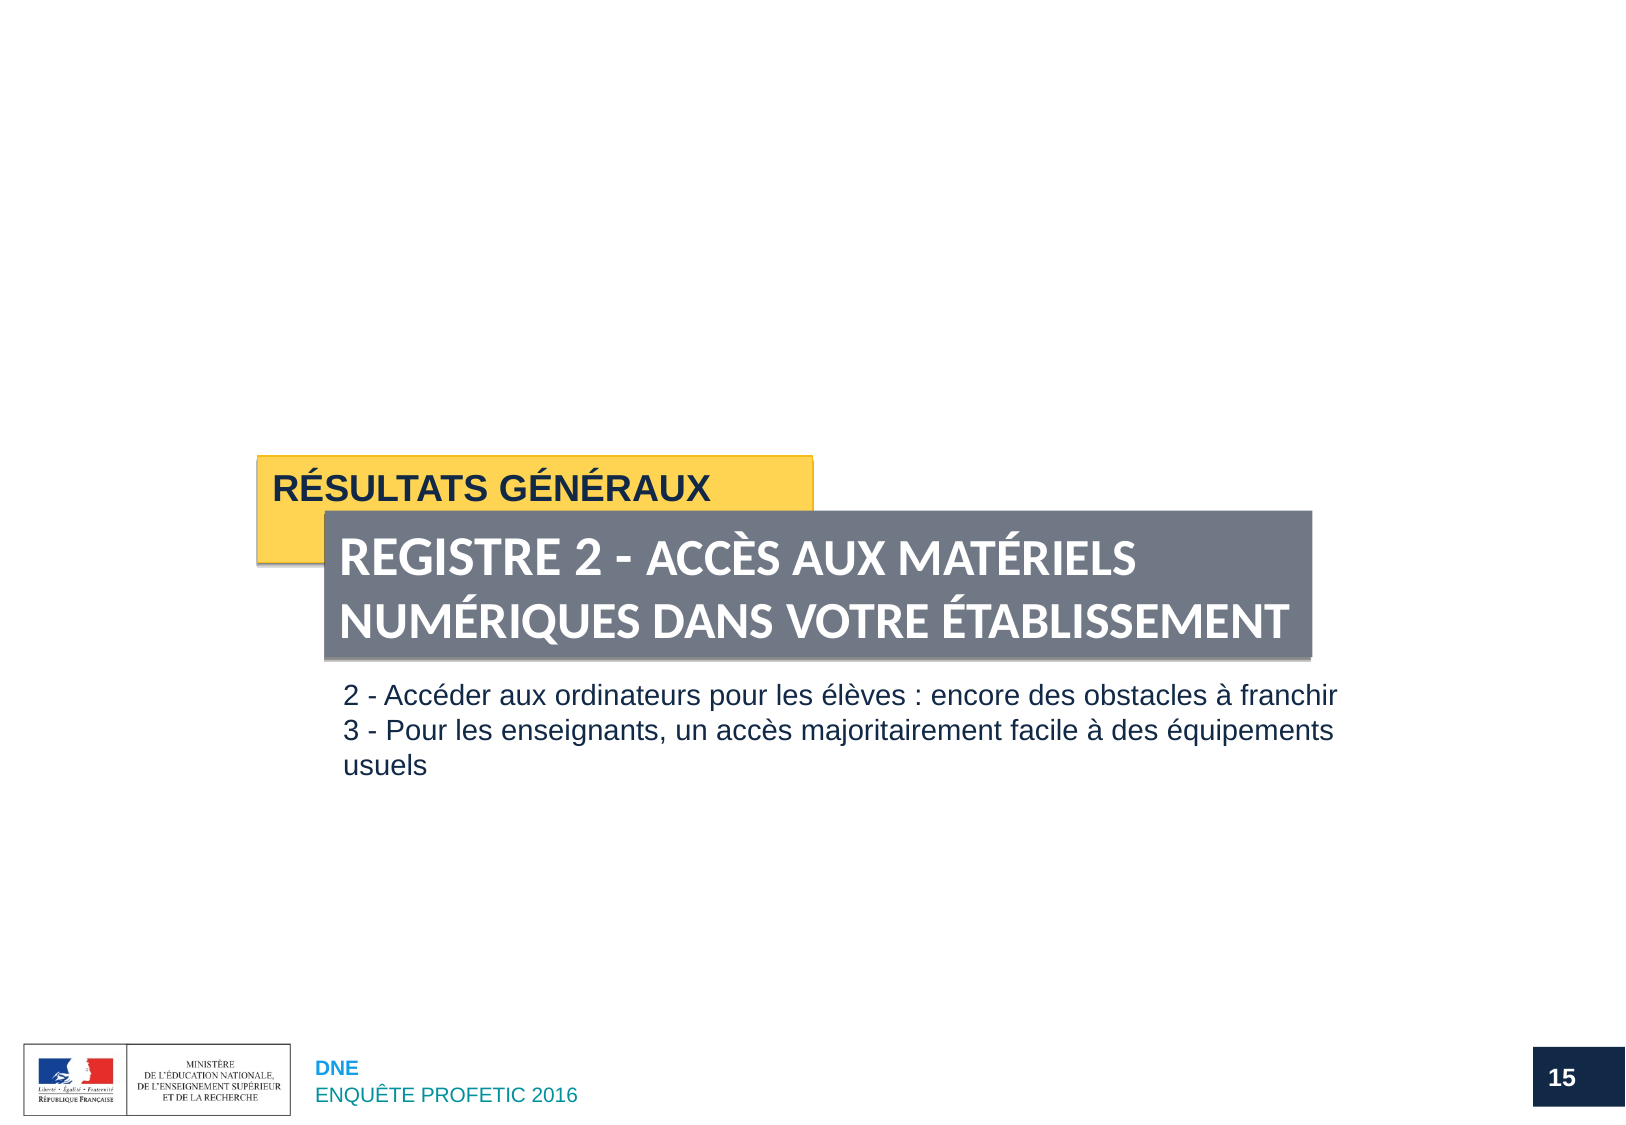

Résultats généraux
# REGISTRE 2 - accès aux matériels numériques dans votre établissement
2 - Accéder aux ordinateurs pour les élèves : encore des obstacles à franchir
3 - Pour les enseignants, un accès majoritairement facile à des équipements usuels
12